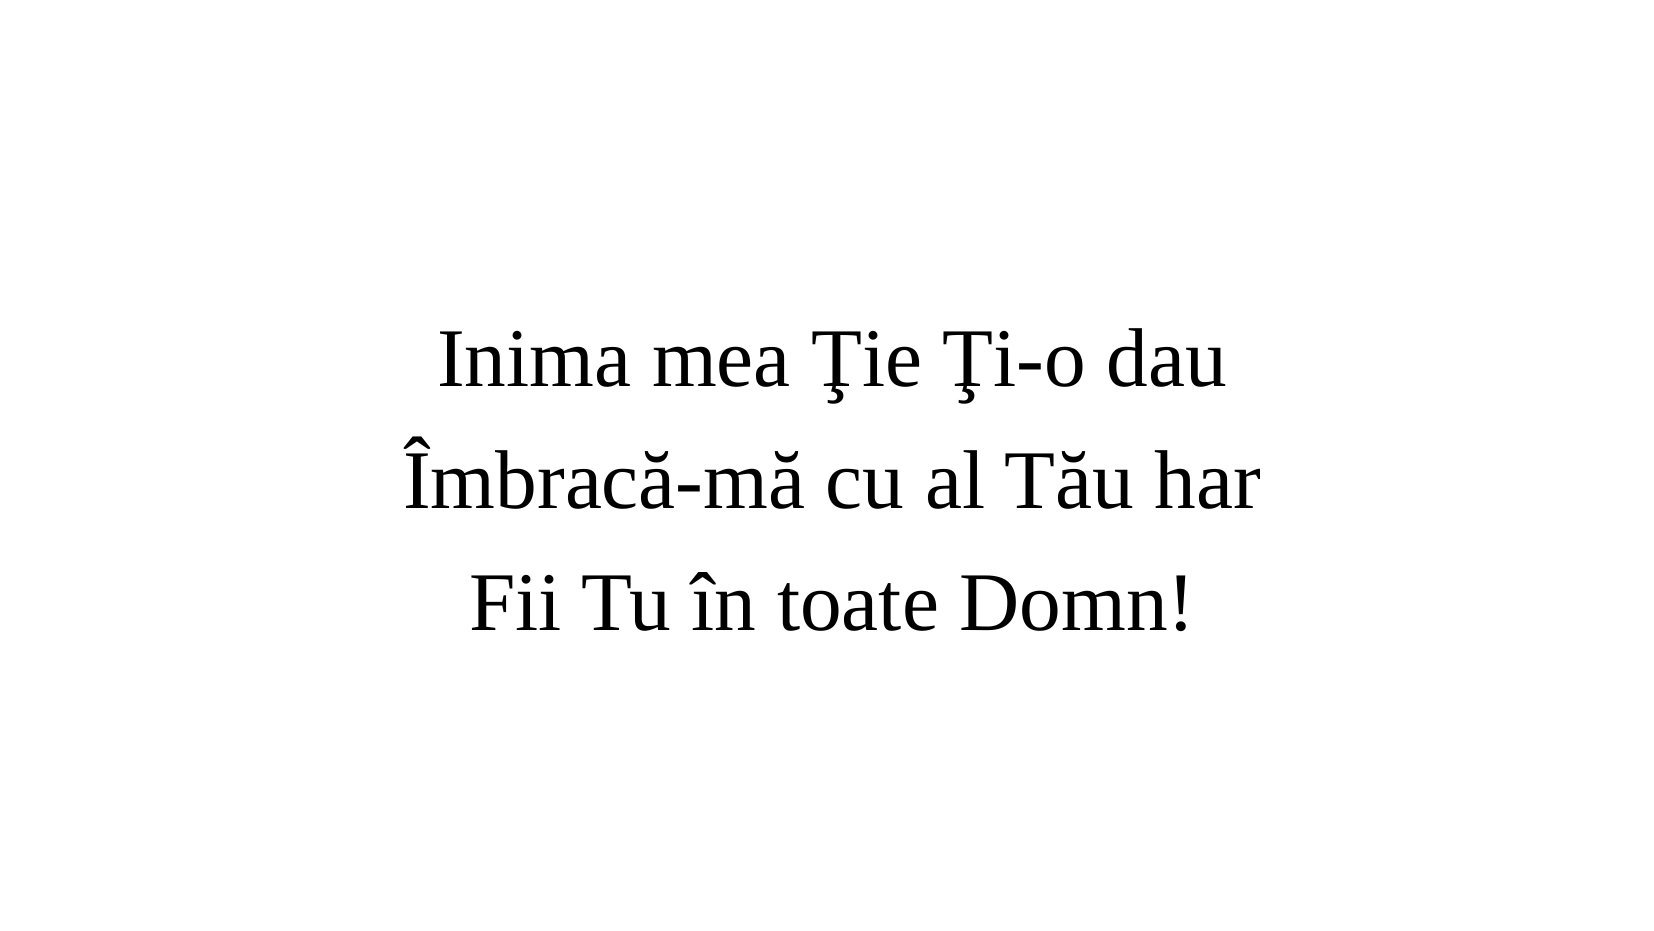

# Inima mea Ţie Ţi-o dau
Îmbracă-mă cu al Tău har
Fii Tu în toate Domn!